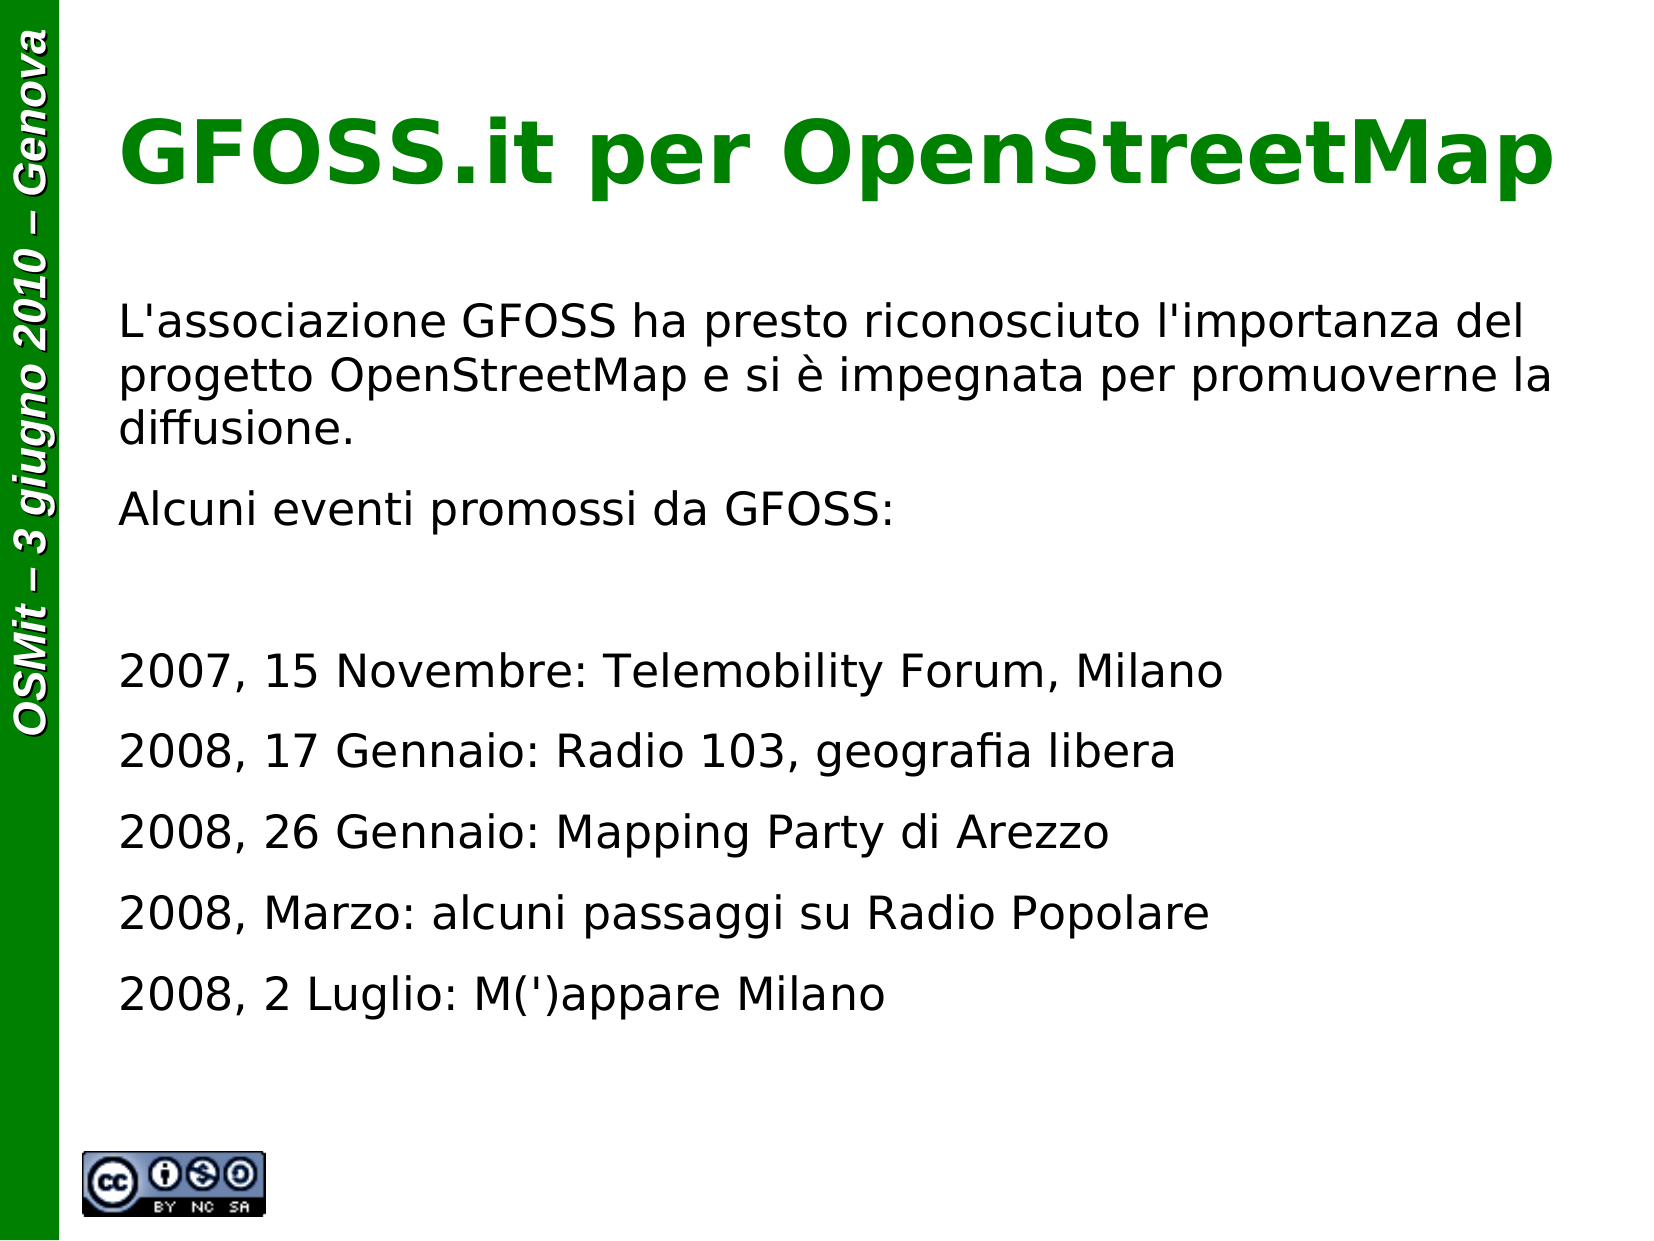

# GFOSS.it per OpenStreetMap
L'associazione GFOSS ha presto riconosciuto l'importanza del progetto OpenStreetMap e si è impegnata per promuoverne la diffusione.
Alcuni eventi promossi da GFOSS:
2007, 15 Novembre: Telemobility Forum, Milano
2008, 17 Gennaio: Radio 103, geografia libera
2008, 26 Gennaio: Mapping Party di Arezzo
2008, Marzo: alcuni passaggi su Radio Popolare
2008, 2 Luglio: M(')appare Milano